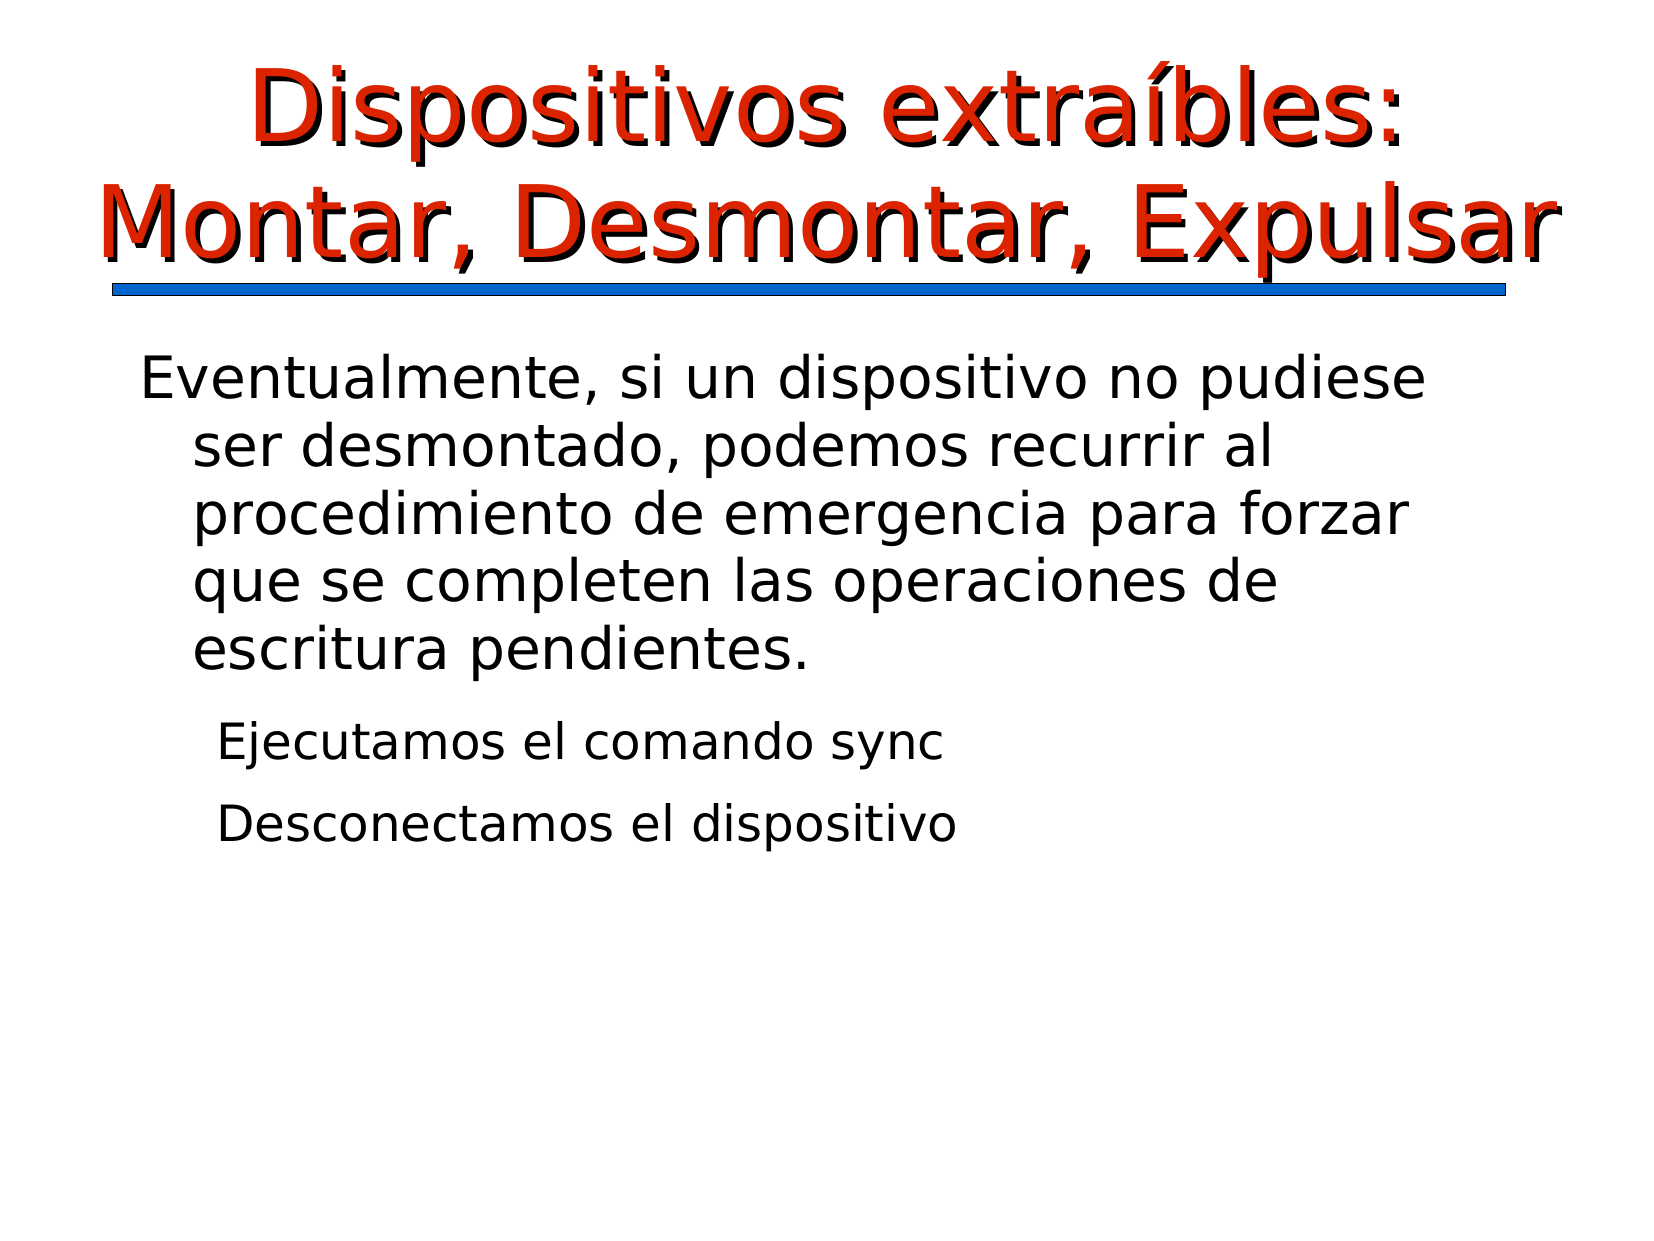

# Dispositivos extraíbles: Montar, Desmontar, Expulsar
Eventualmente, si un dispositivo no pudiese ser desmontado, podemos recurrir al procedimiento de emergencia para forzar que se completen las operaciones de escritura pendientes.
Ejecutamos el comando sync
Desconectamos el dispositivo